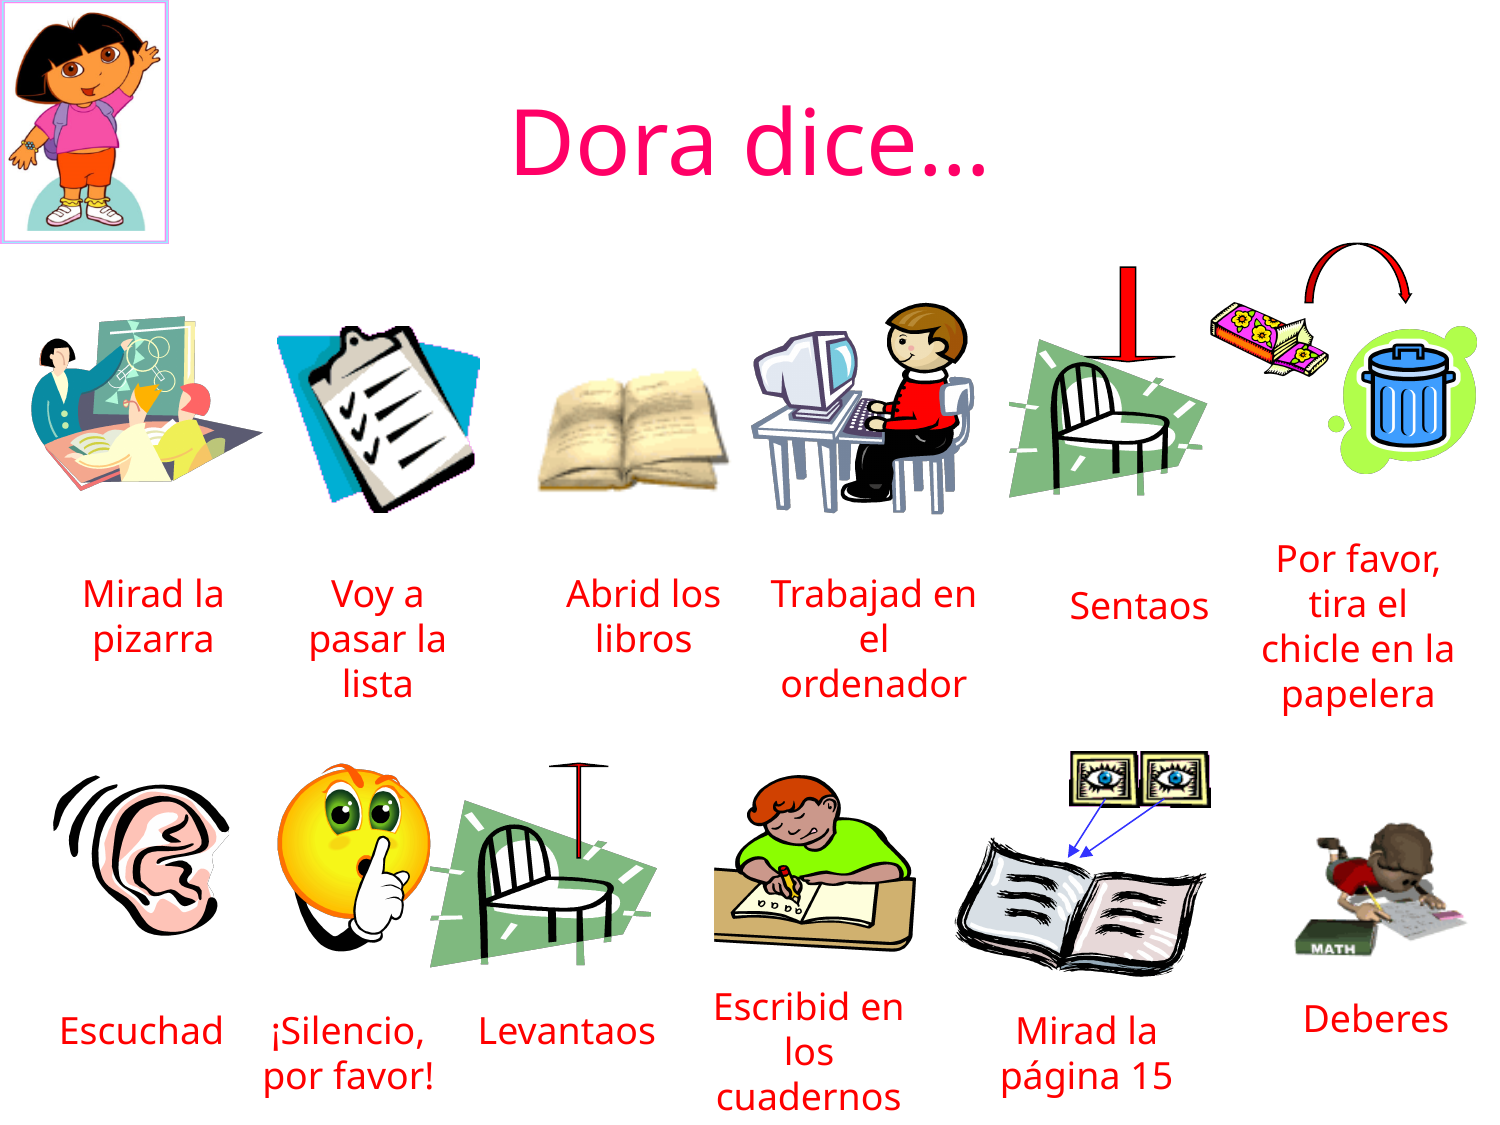

Dora dice…
Por favor, tira el chicle en la papelera
Mirad la pizarra
Voy a pasar la lista
Abrid los libros
Trabajad en el ordenador
Sentaos
Escribid en los cuadernos
Deberes
Escuchad
¡Silencio, por favor!
Levantaos
Mirad la página 15